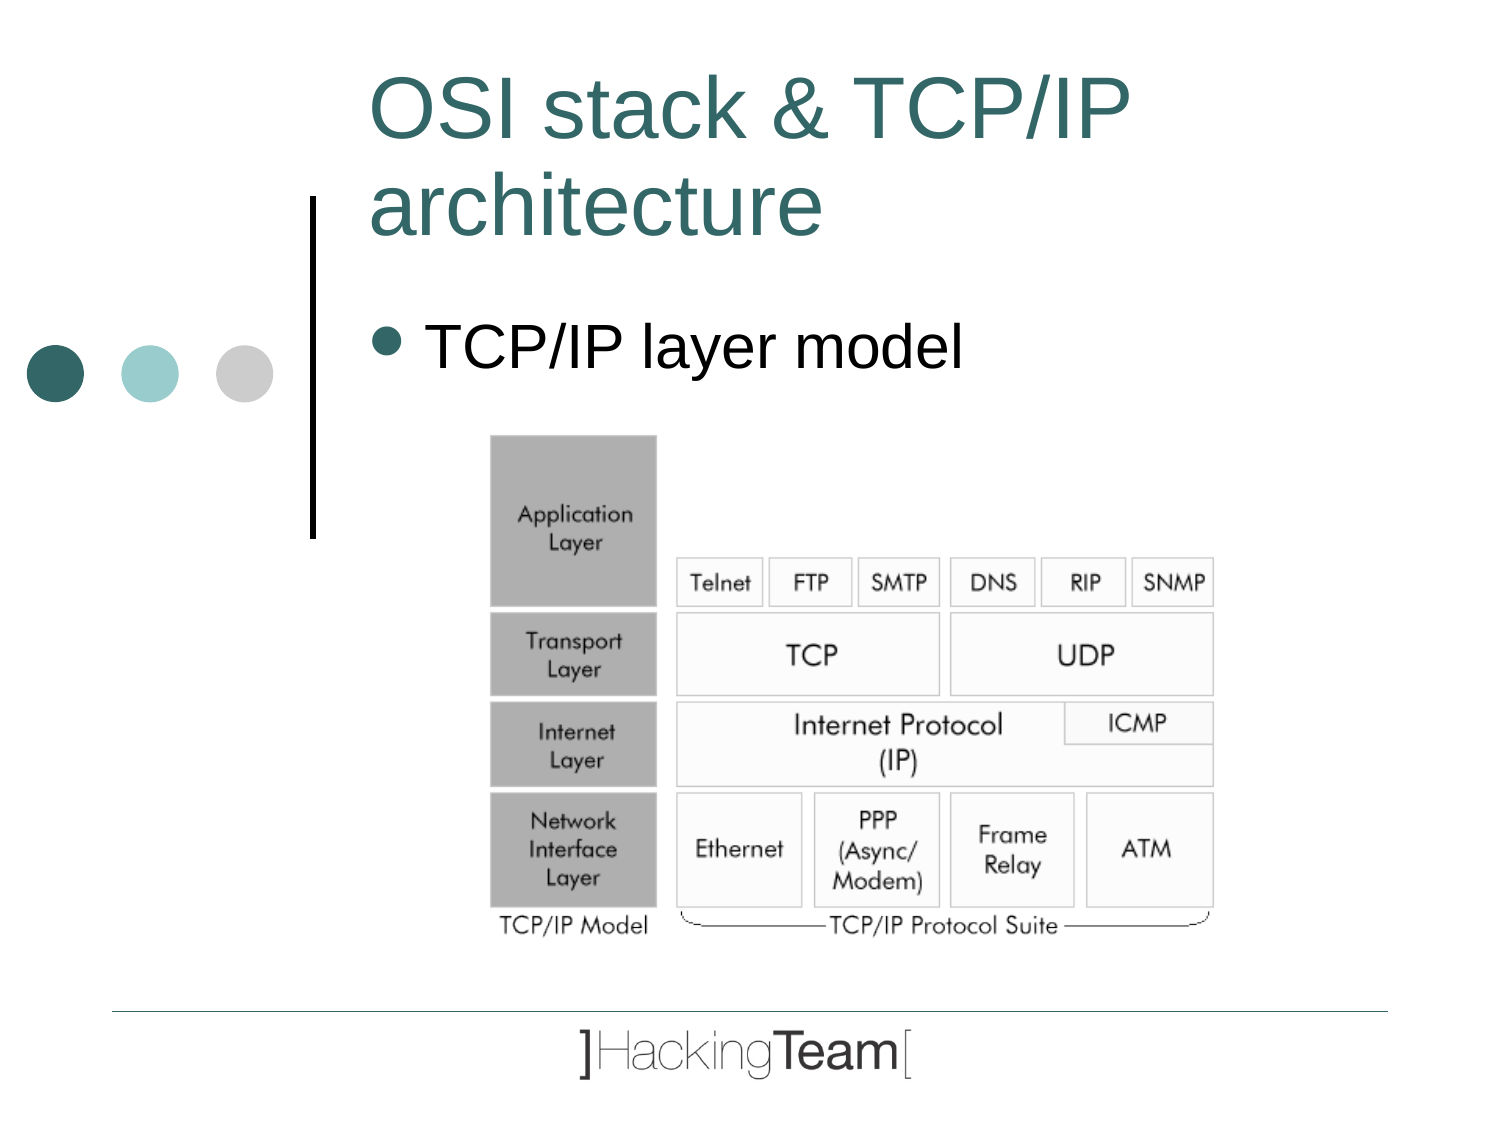

# OSI stack & TCP/IP architecture
TCP/IP layer model